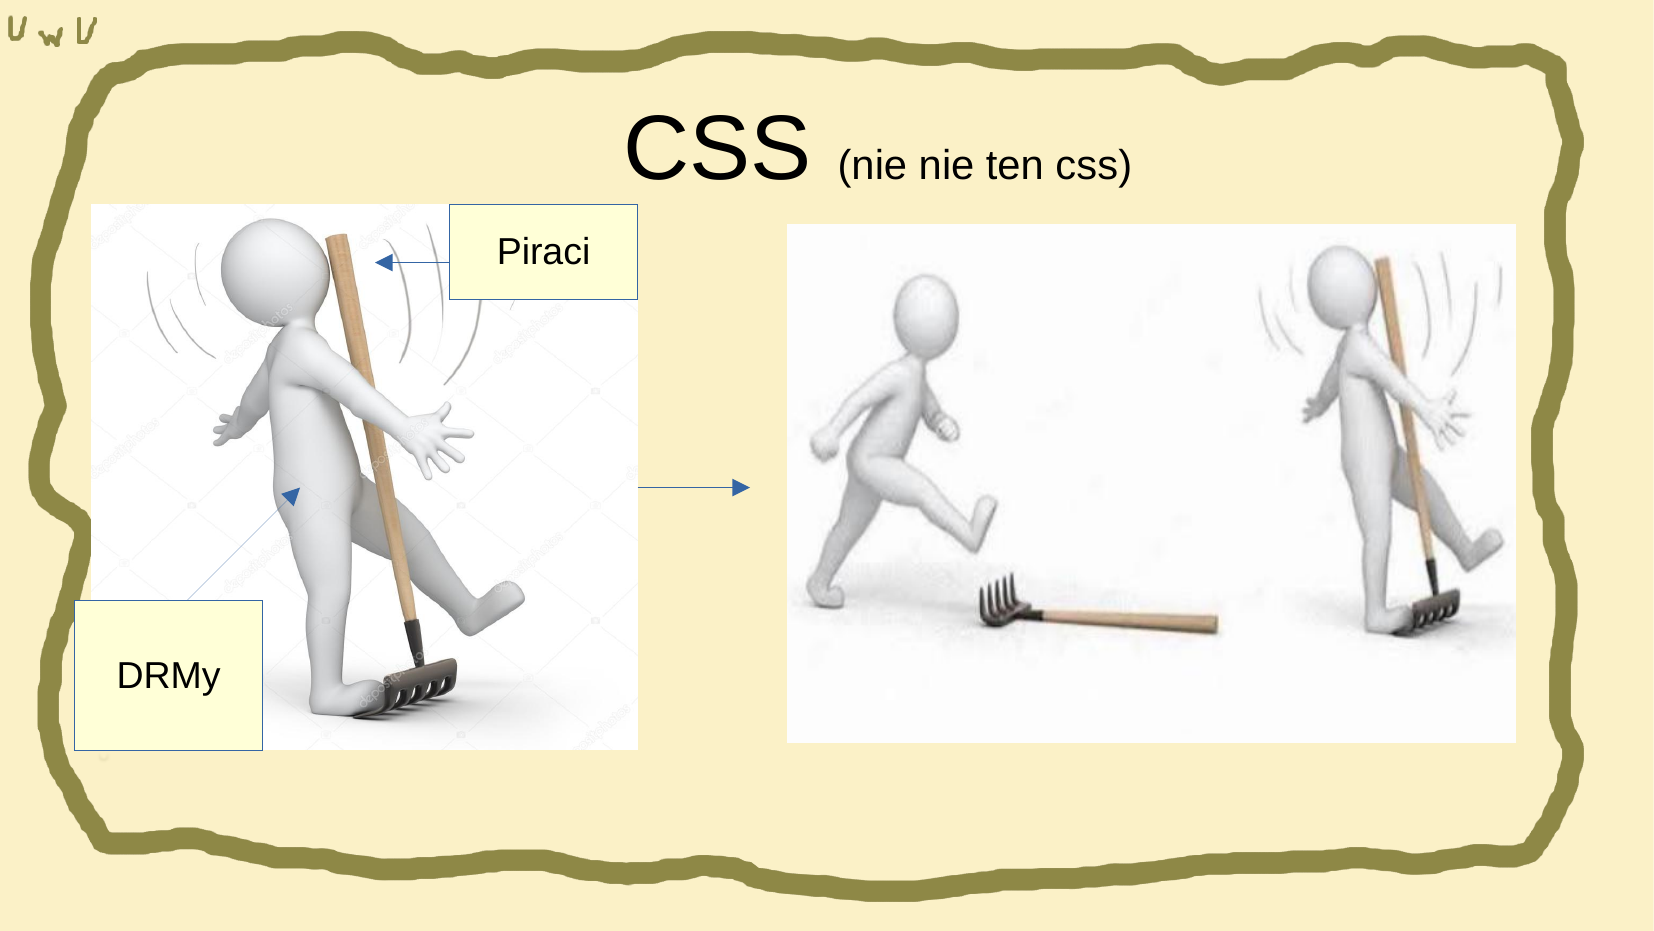

# CSS (nie nie ten css)
Piraci
DRMy